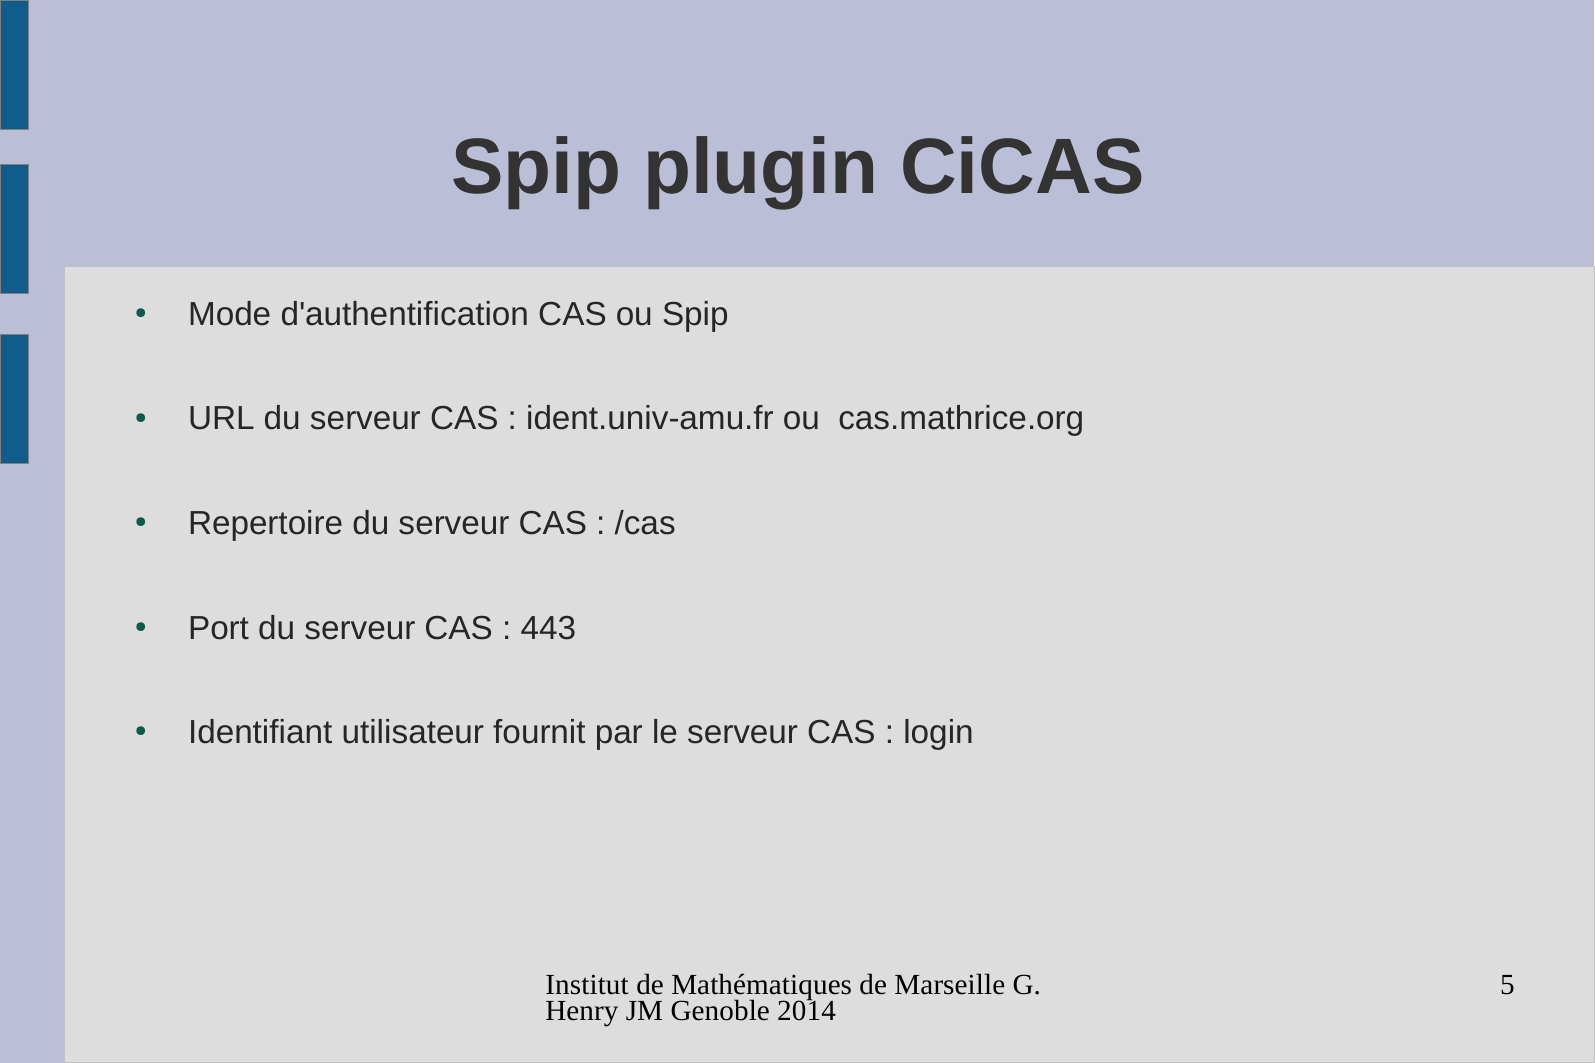

# Spip plugin CiCAS
Mode d'authentification CAS ou Spip
URL du serveur CAS : ident.univ-amu.fr ou cas.mathrice.org
Repertoire du serveur CAS : /cas
Port du serveur CAS : 443
Identifiant utilisateur fournit par le serveur CAS : login
Institut de Mathématiques de Marseille G. Henry JM Genoble 2014
5